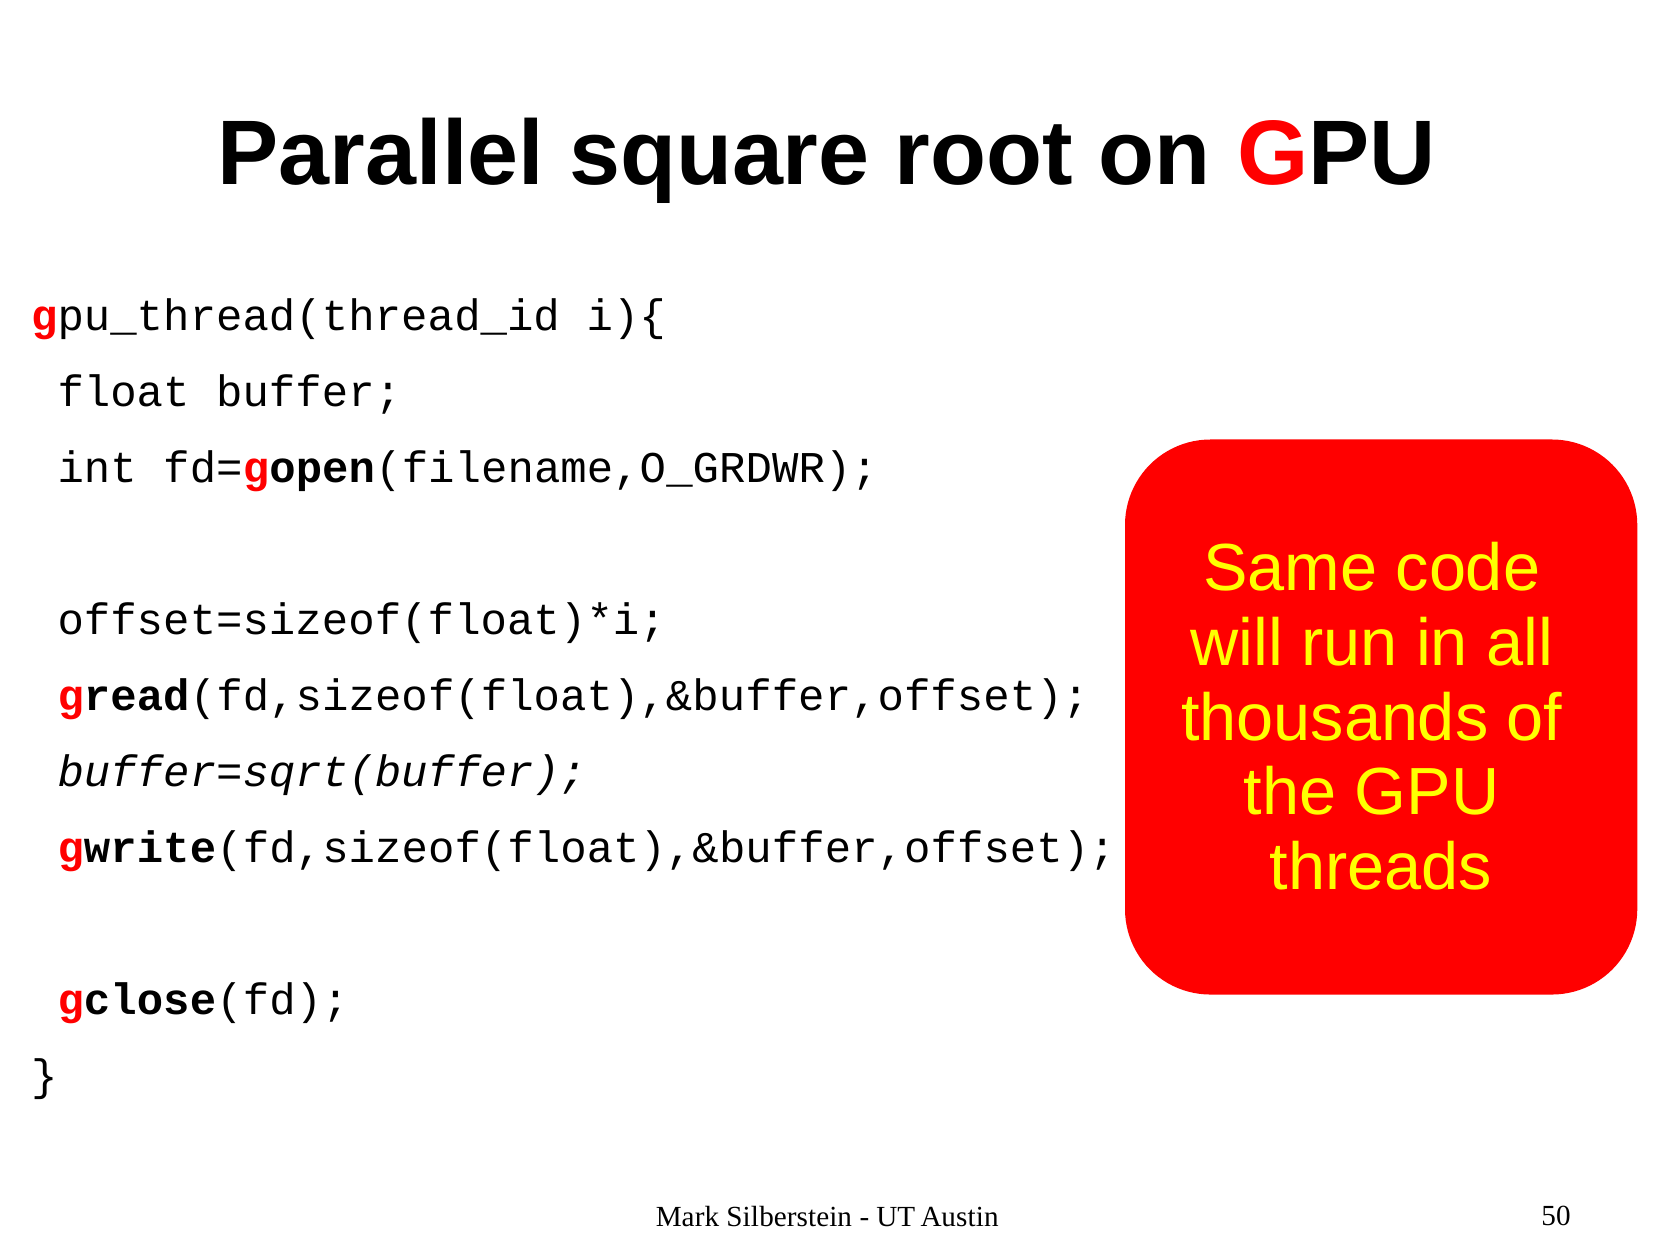

# Parallel square root on GPU
gpu_thread(thread_id i){
 float buffer;
 int fd=gopen(filename,O_GRDWR);
 offset=sizeof(float)*i;
 gread(fd,sizeof(float),&buffer,offset);
 buffer=sqrt(buffer);
 gwrite(fd,sizeof(float),&buffer,offset);
 gclose(fd);
}
Same code
will run in all
thousands of
the GPU
threads
50
Mark Silberstein - UT Austin